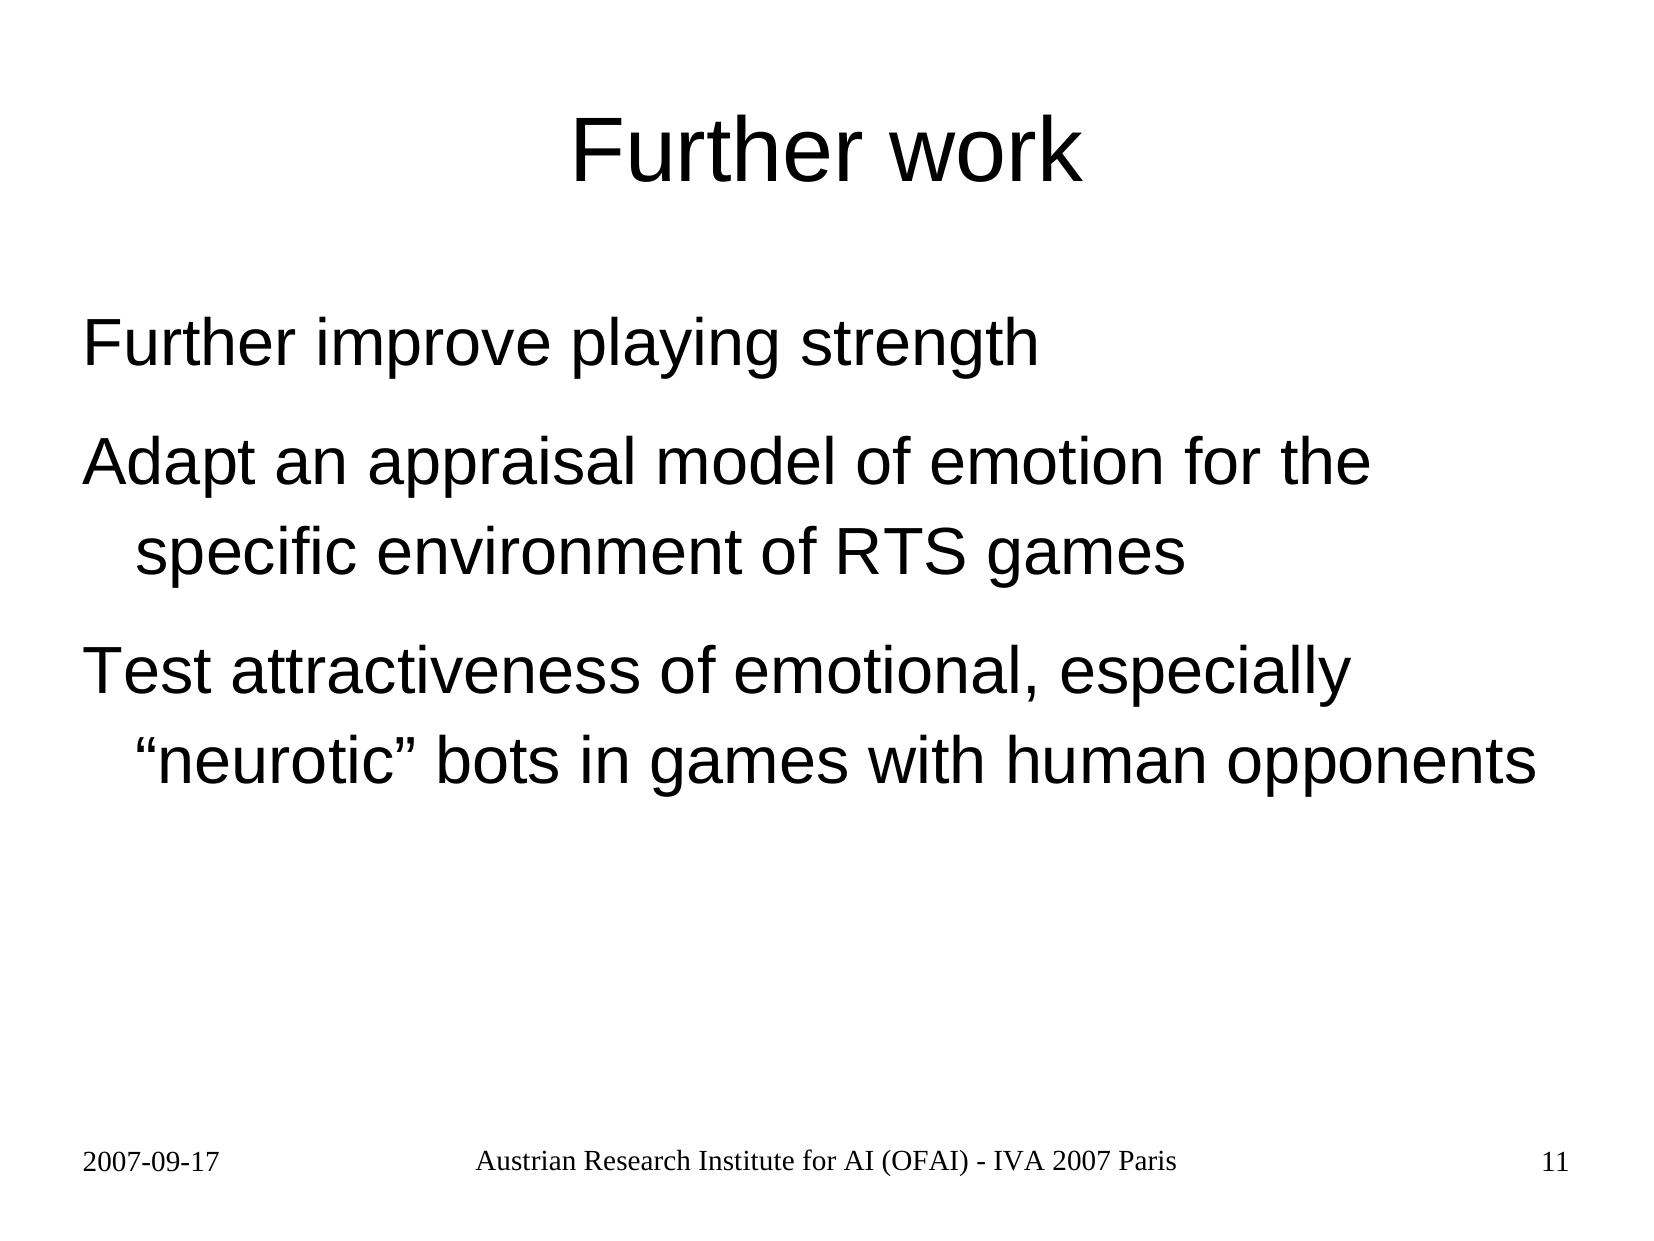

# Further work
Further improve playing strength
Adapt an appraisal model of emotion for the specific environment of RTS games
Test attractiveness of emotional, especially “neurotic” bots in games with human opponents
Austrian Research Institute for AI (OFAI) - IVA 2007 Paris
2007-09-17
11